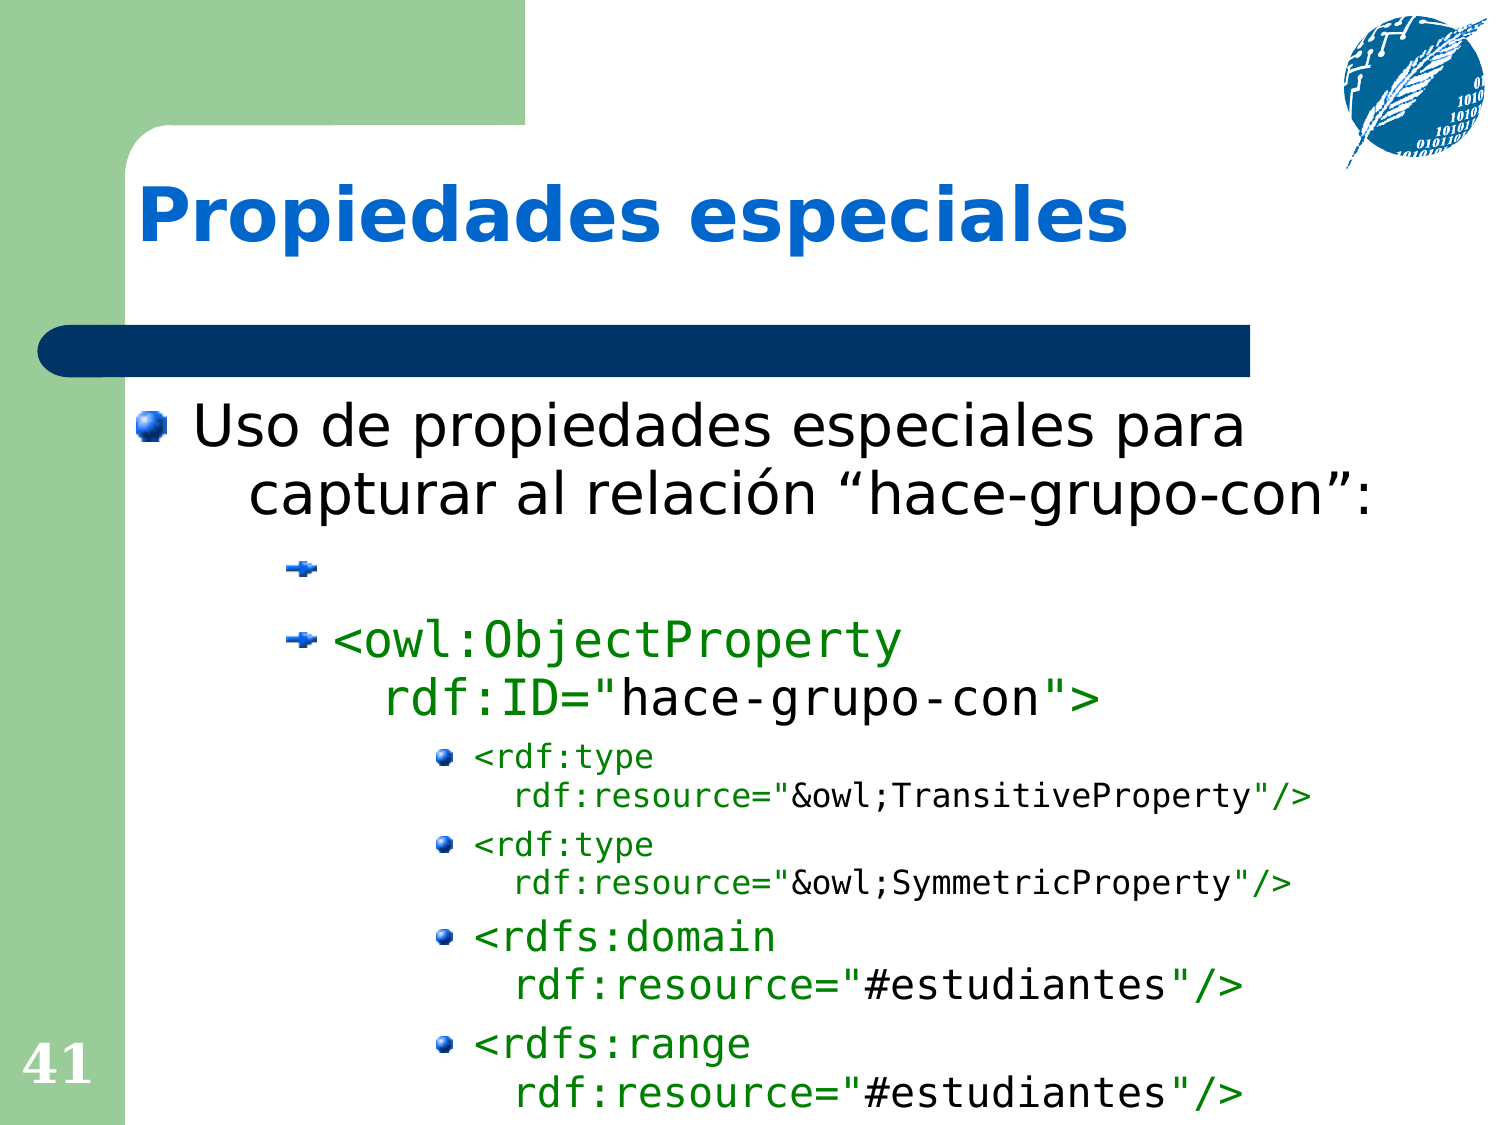

# Propiedades especiales
Uso de propiedades especiales para capturar al relación “hace-grupo-con”:
<owl:ObjectProperty
rdf:ID="hace-grupo-con">
<rdf:type rdf:resource="&owl;TransitiveProperty"/>
<rdf:type rdf:resource="&owl;SymmetricProperty"/>
<rdfs:domain rdf:resource="#estudiantes"/>
<rdfs:range rdf:resource="#estudiantes"/>
</owl:ObjectProperty>
41